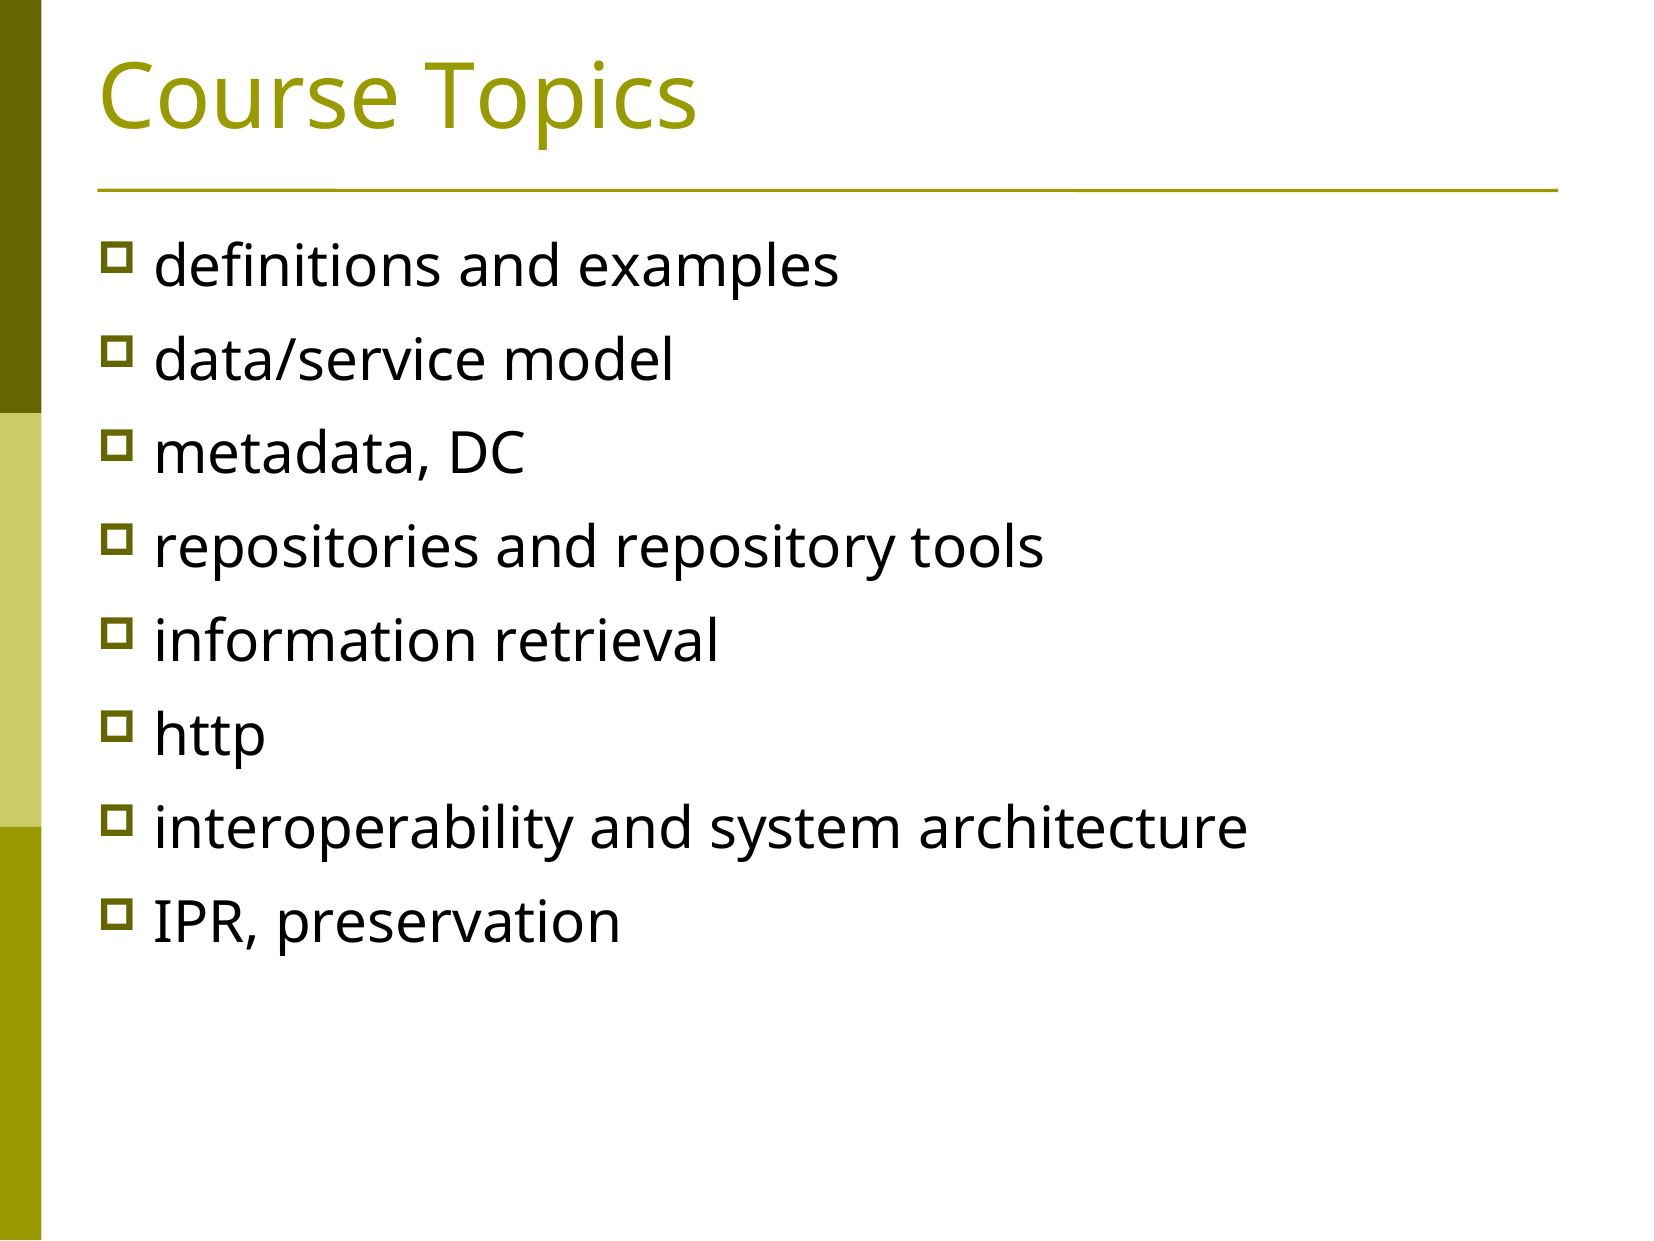

# Course Topics
definitions and examples
data/service model
metadata, DC
repositories and repository tools
information retrieval
http
interoperability and system architecture
IPR, preservation